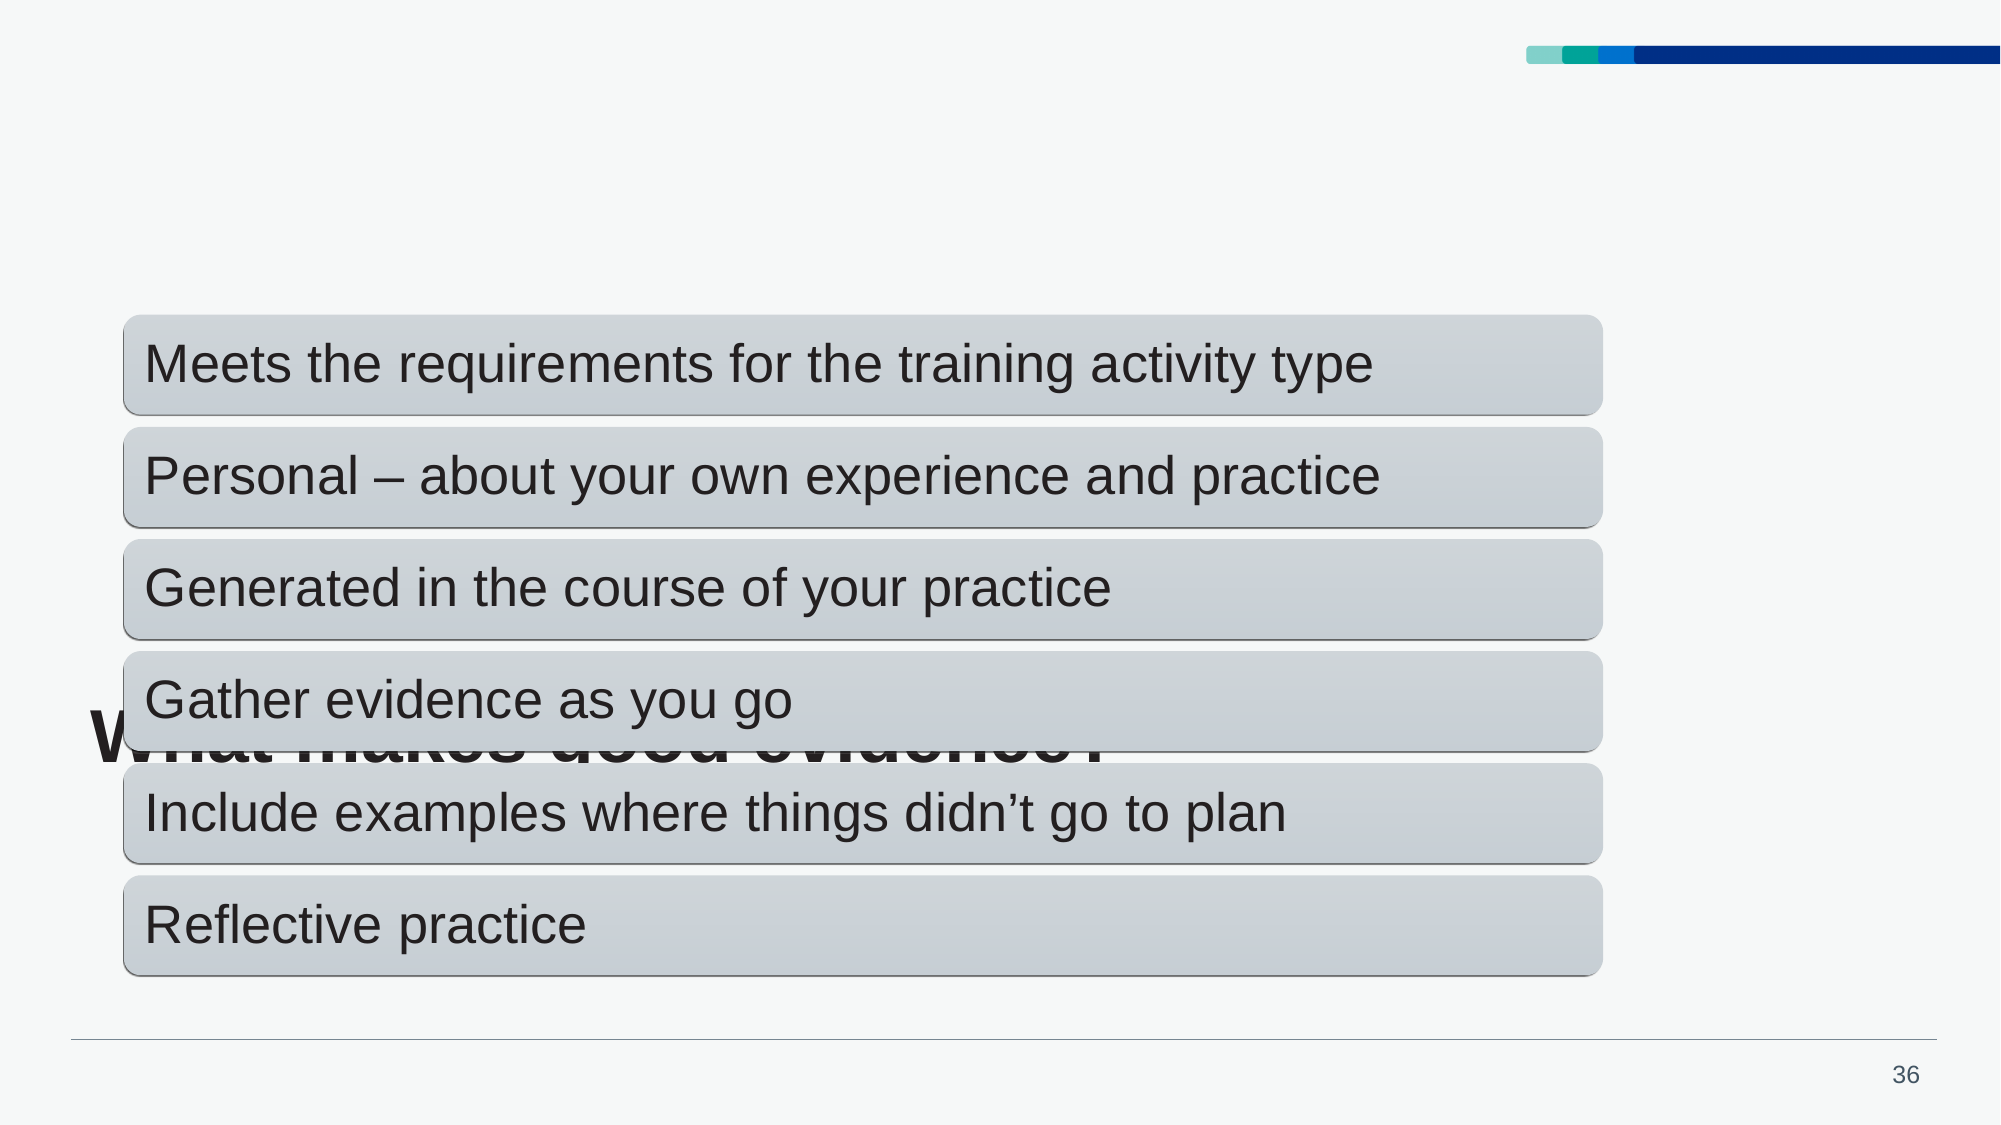

Meets the requirements for the training activity type
Personal – about your own experience and practice
Generated in the course of your practice
Gather evidence as you go
Include examples where things didn’t go to plan
Reflective practice
# What makes good evidence?